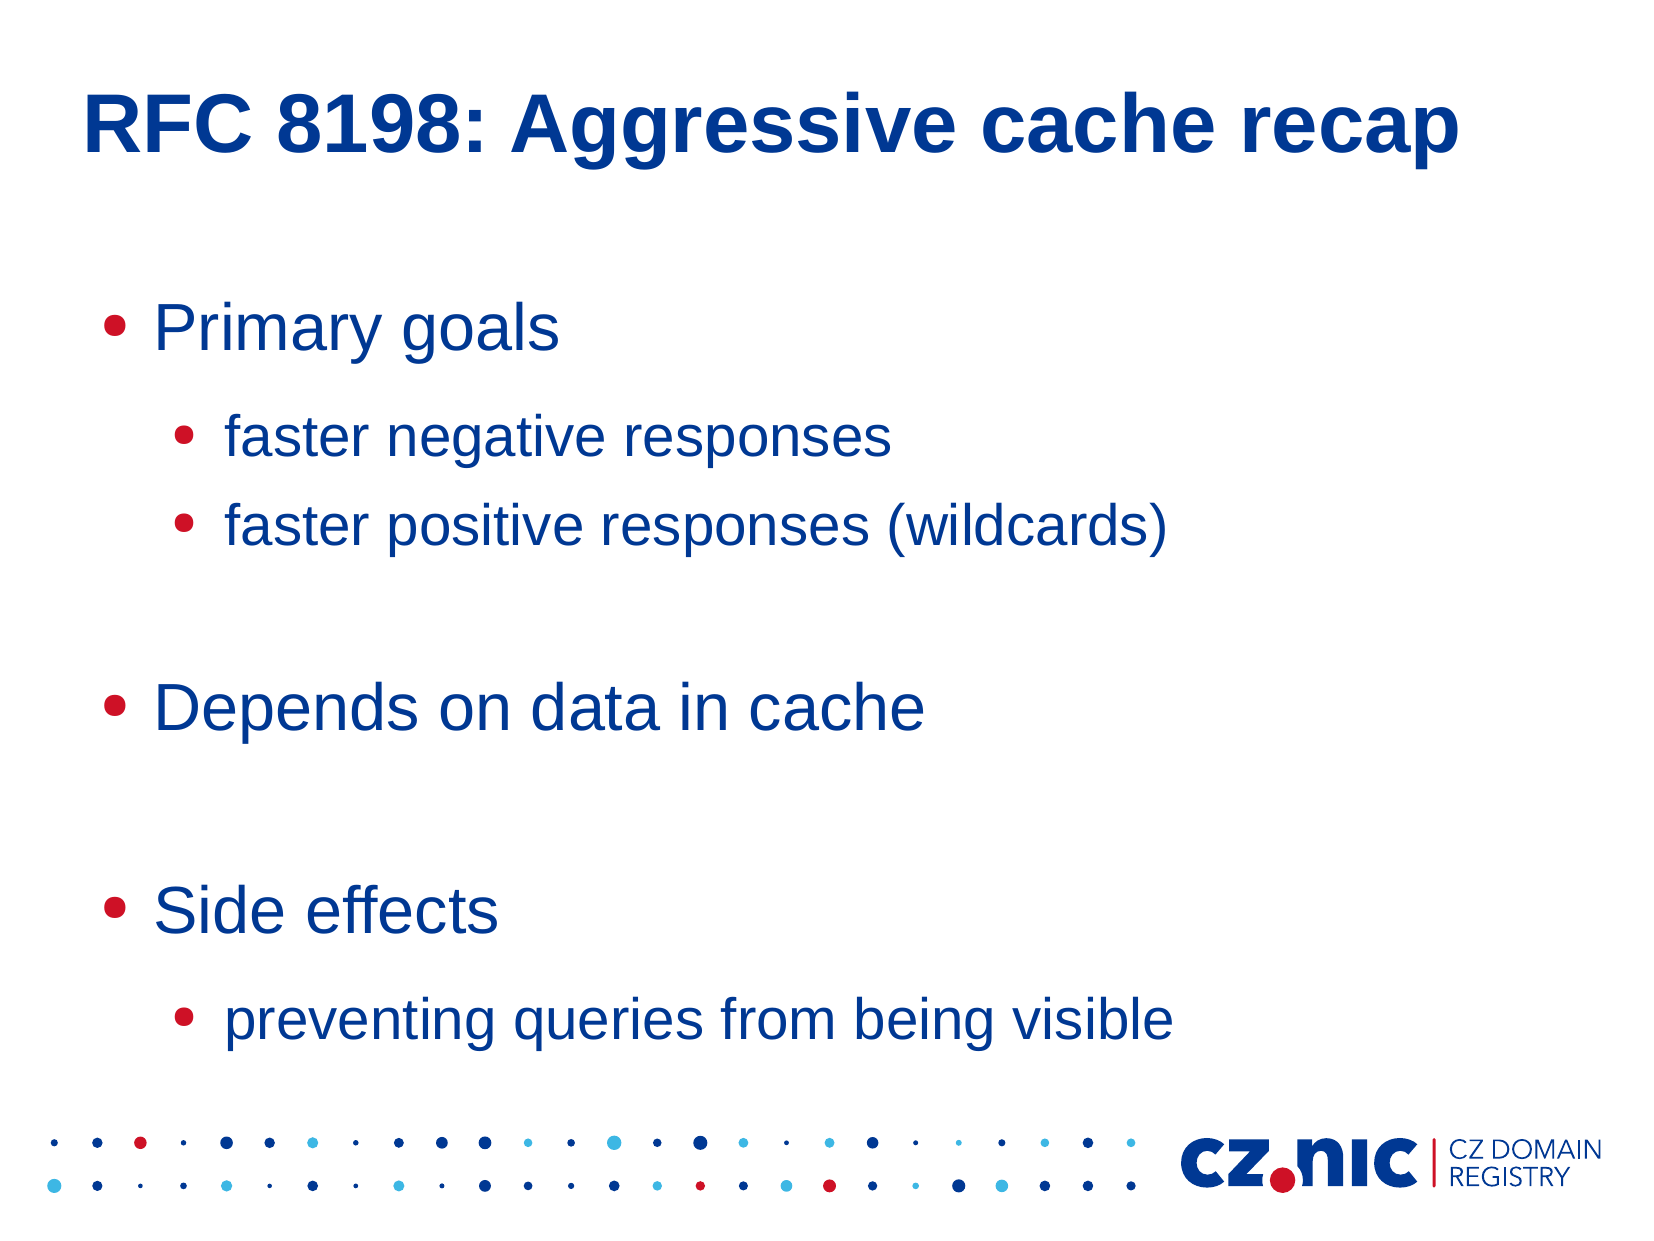

# RFC 8198: Aggressive cache recap
Primary goals
faster negative responses
faster positive responses (wildcards)
Depends on data in cache
Side effects
preventing queries from being visible